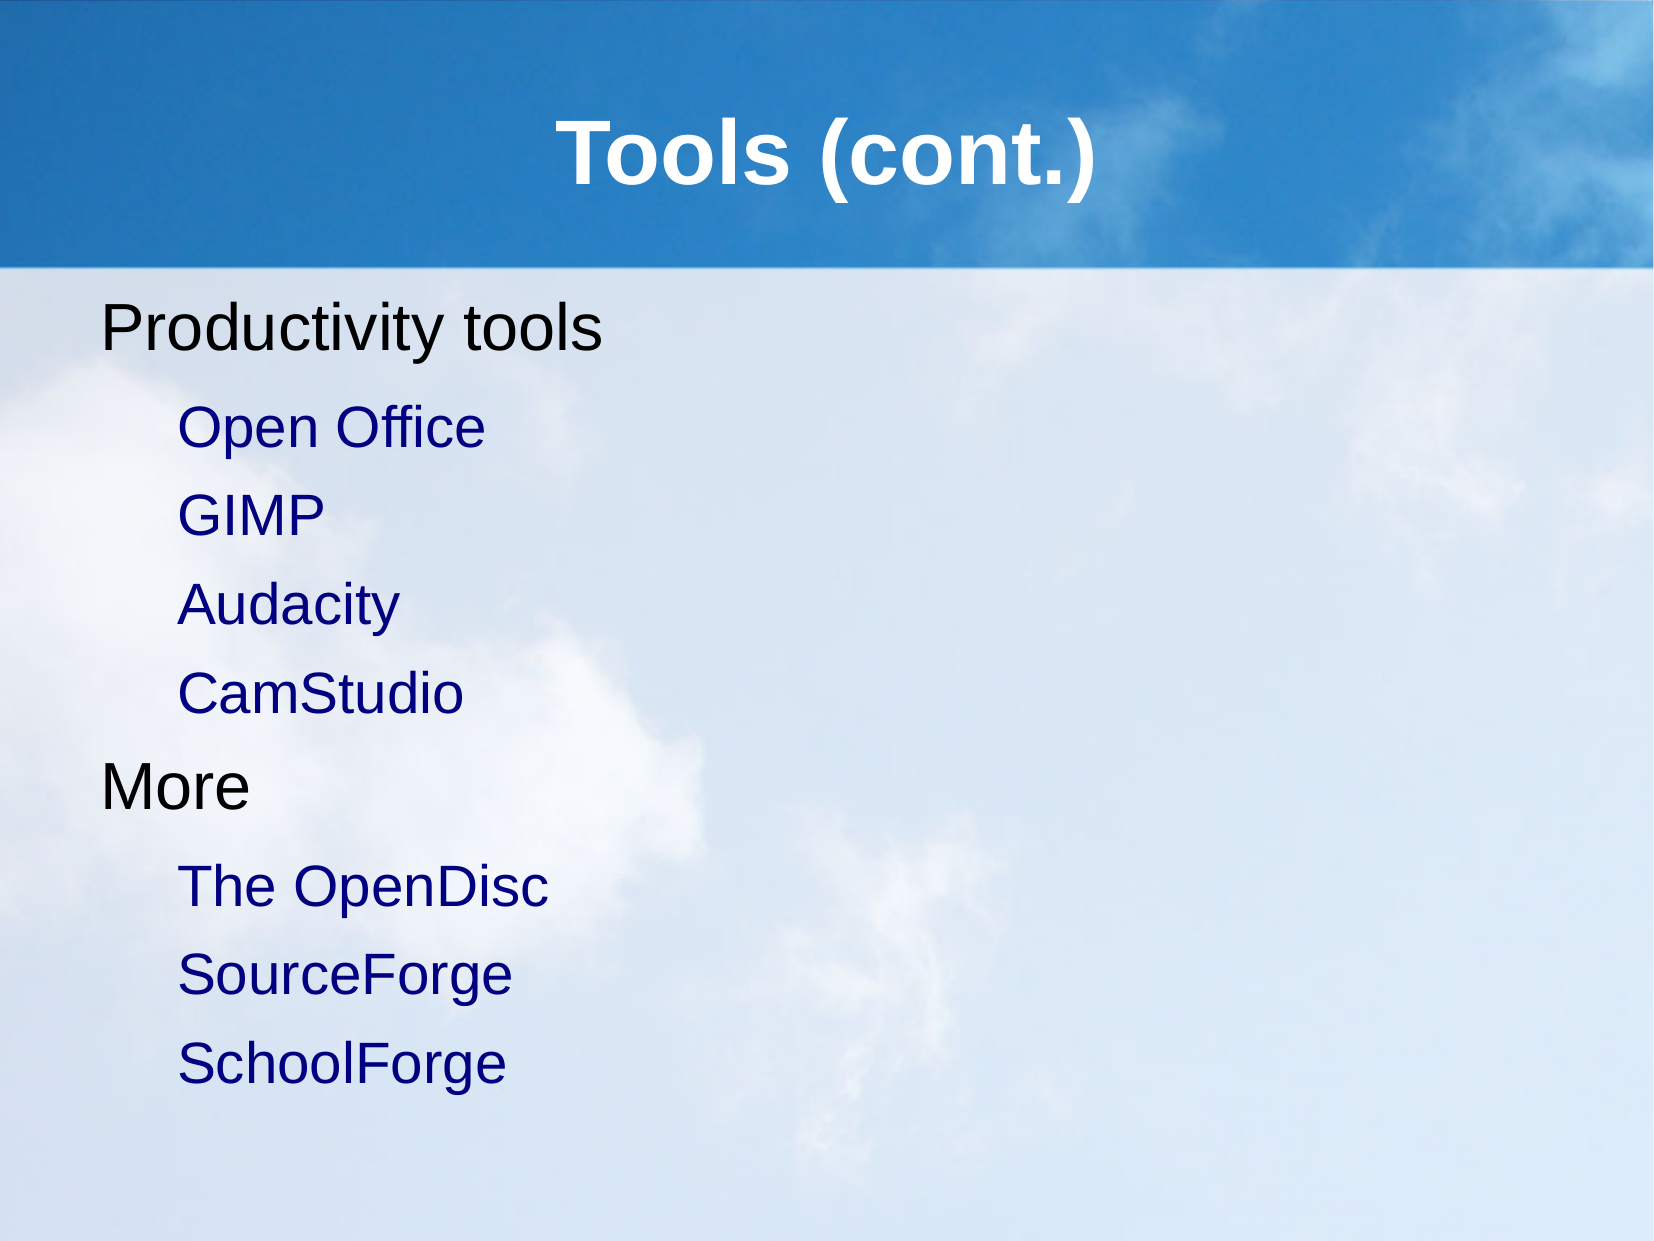

# Tools (cont.)
Productivity tools
Open Office
GIMP
Audacity
CamStudio
More
The OpenDisc
SourceForge
SchoolForge